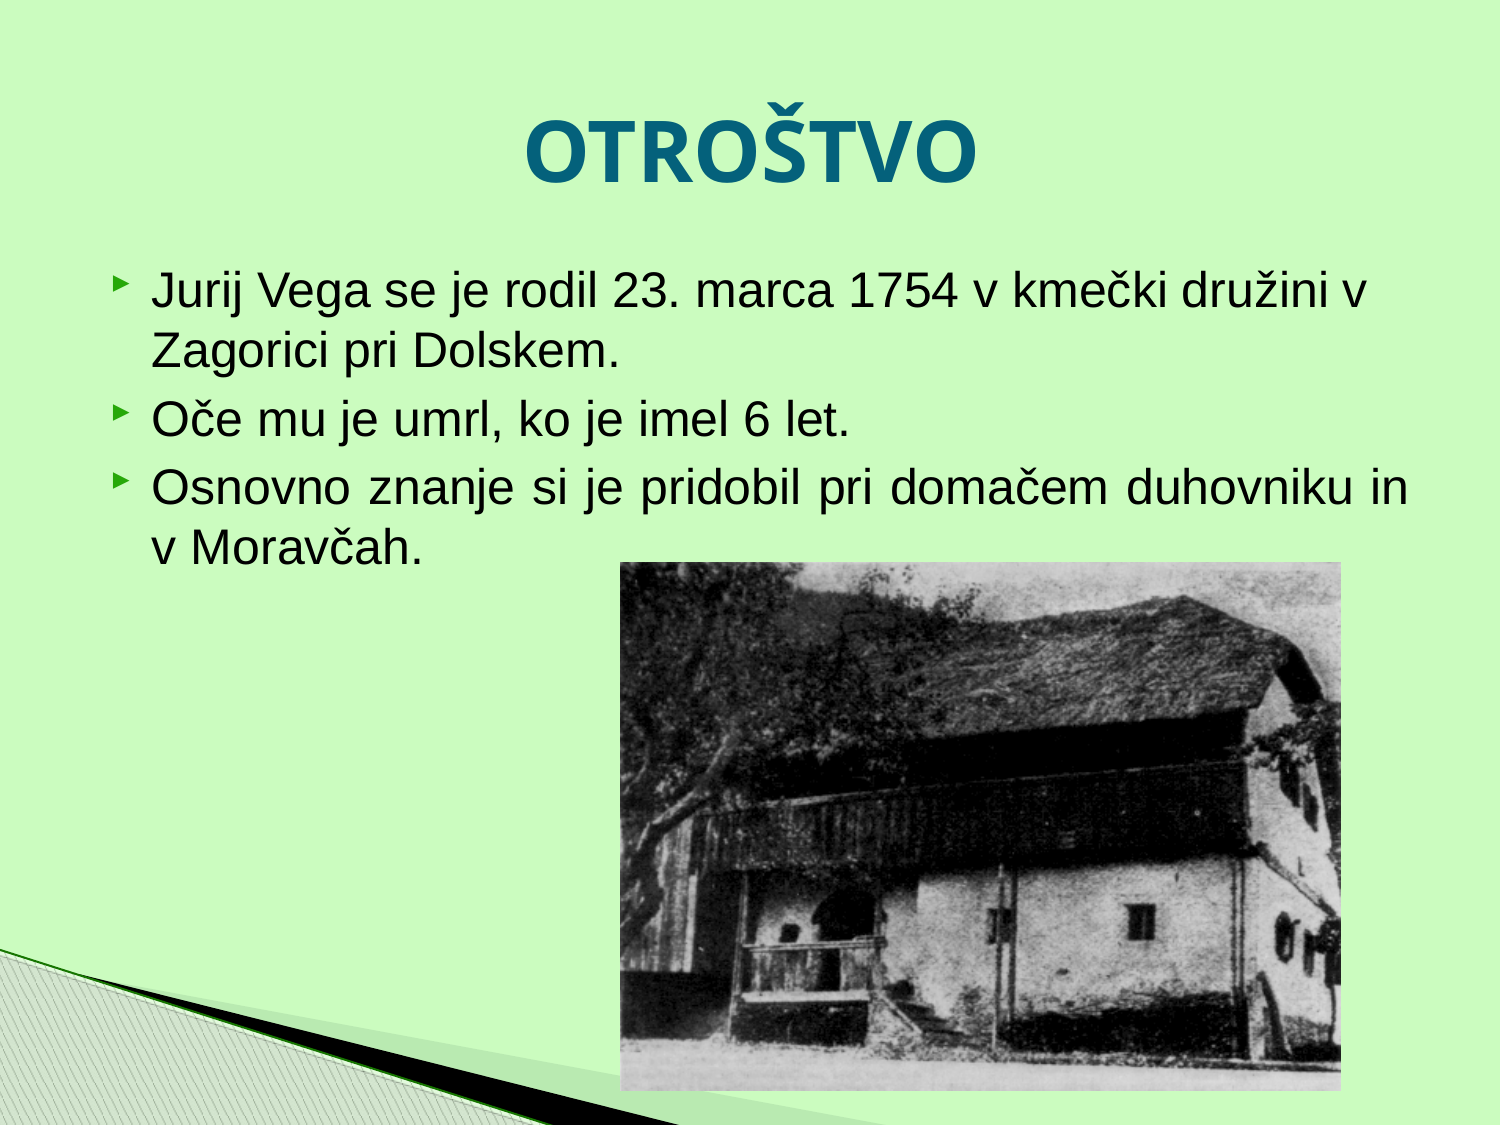

OTROŠTVO
# Jurij Vega se je rodil 23. marca 1754 v kmečki družini v Zagorici pri Dolskem.
Oče mu je umrl, ko je imel 6 let.
Osnovno znanje si je pridobil pri domačem duhovniku in v Moravčah.